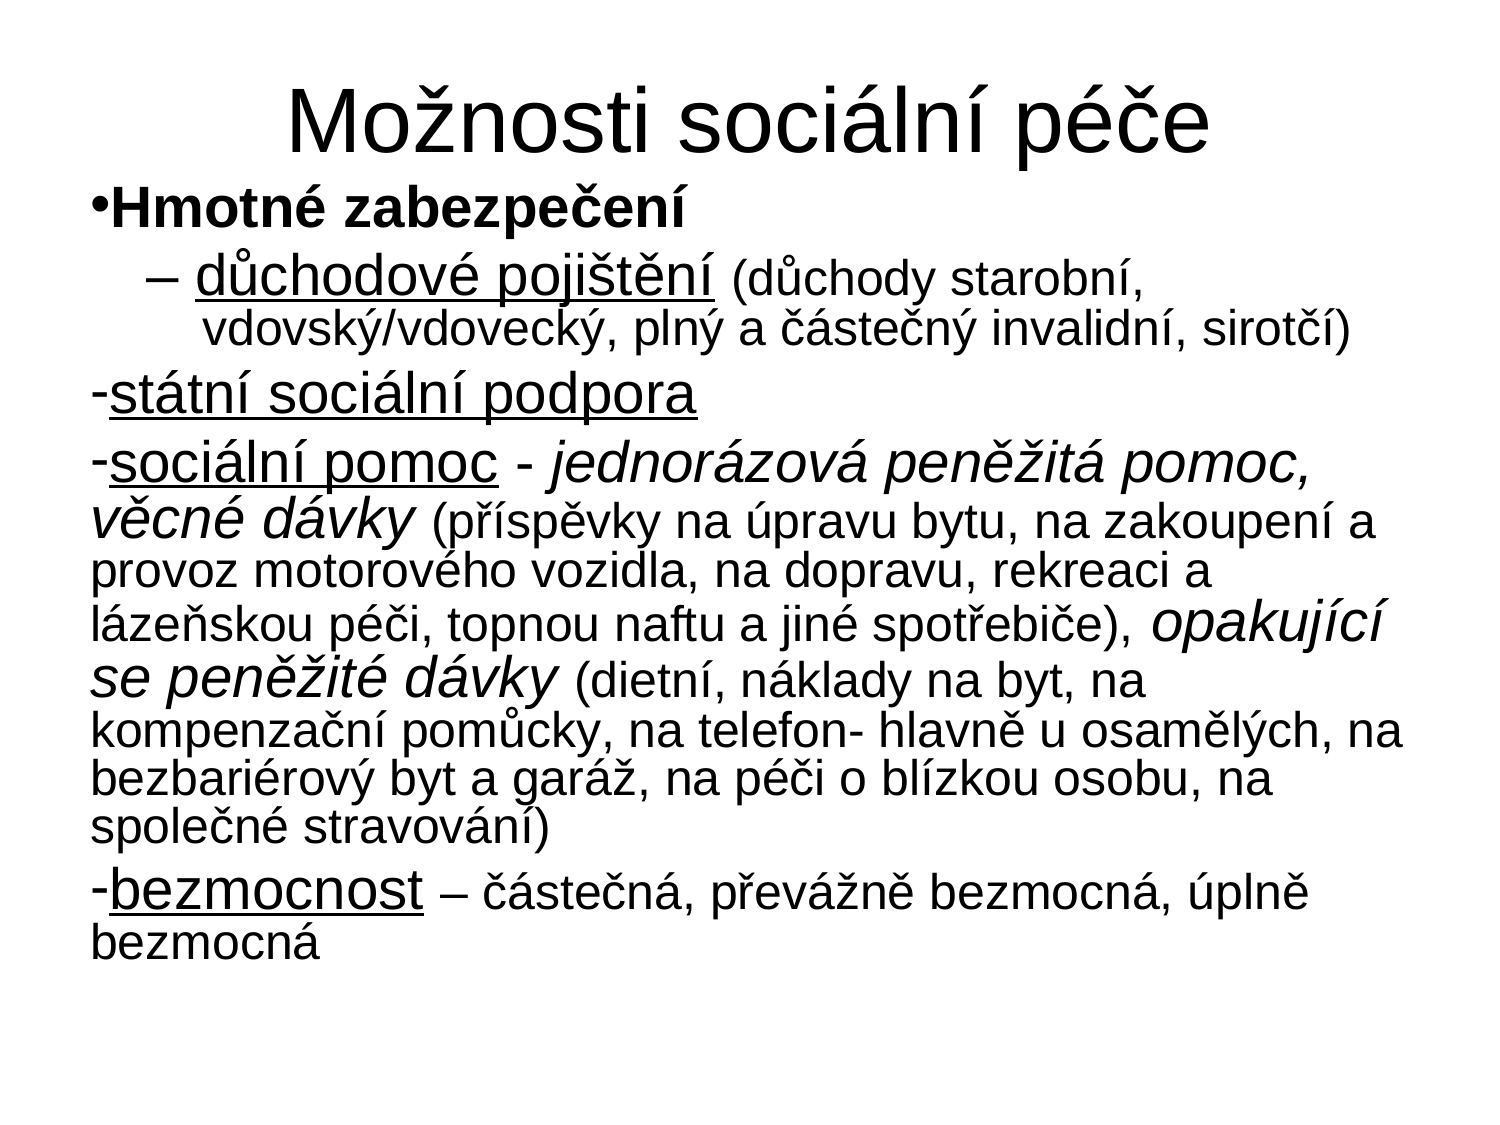

# Možnosti sociální péče
Hmotné zabezpečení
– důchodové pojištění (důchody starobní, vdovský/vdovecký, plný a částečný invalidní, sirotčí)
státní sociální podpora
sociální pomoc - jednorázová peněžitá pomoc, věcné dávky (příspěvky na úpravu bytu, na zakoupení a provoz motorového vozidla, na dopravu, rekreaci a lázeňskou péči, topnou naftu a jiné spotřebiče), opakující se peněžité dávky (dietní, náklady na byt, na kompenzační pomůcky, na telefon- hlavně u osamělých, na bezbariérový byt a garáž, na péči o blízkou osobu, na společné stravování)
bezmocnost – částečná, převážně bezmocná, úplně bezmocná